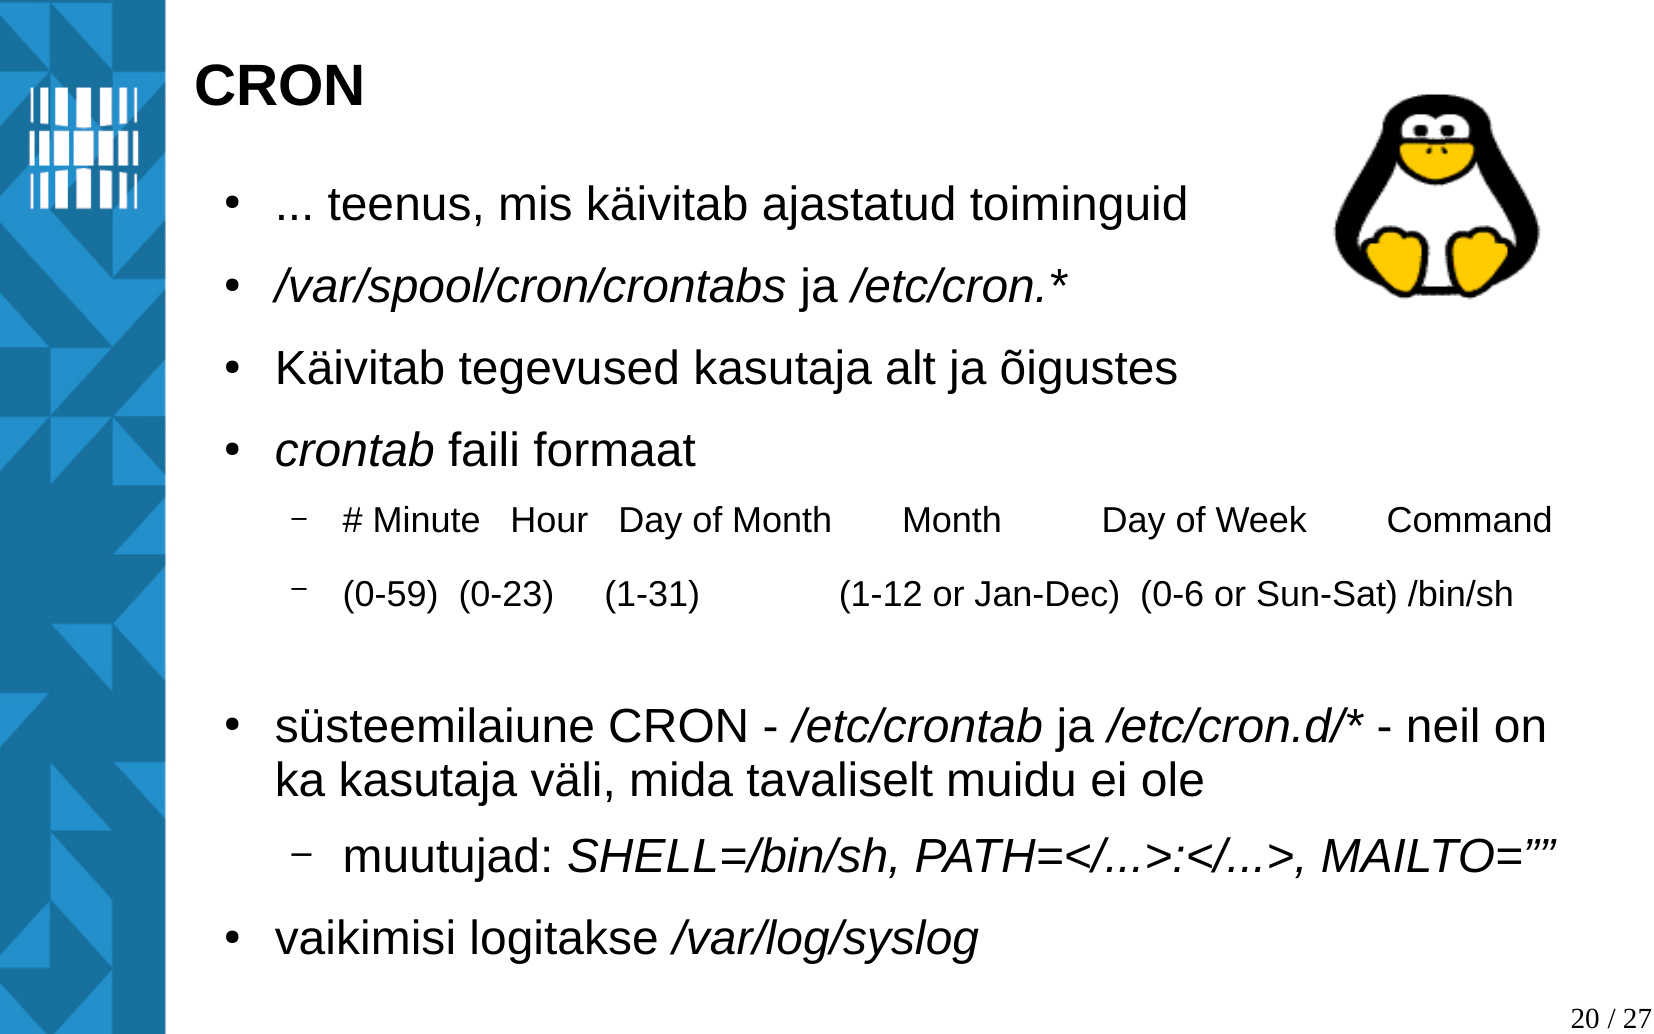

# CRON
... teenus, mis käivitab ajastatud toiminguid
/var/spool/cron/crontabs ja /etc/cron.*
Käivitab tegevused kasutaja alt ja õigustes
crontab faili formaat
# Minute Hour Day of Month Month Day of Week Command
(0-59) (0-23) (1-31) 		(1-12 or Jan-Dec) (0-6 or Sun-Sat) /bin/sh
süsteemilaiune CRON - /etc/crontab ja /etc/cron.d/* - neil on ka kasutaja väli, mida tavaliselt muidu ei ole
muutujad: SHELL=/bin/sh, PATH=</...>:</...>, MAILTO=””
vaikimisi logitakse /var/log/syslog